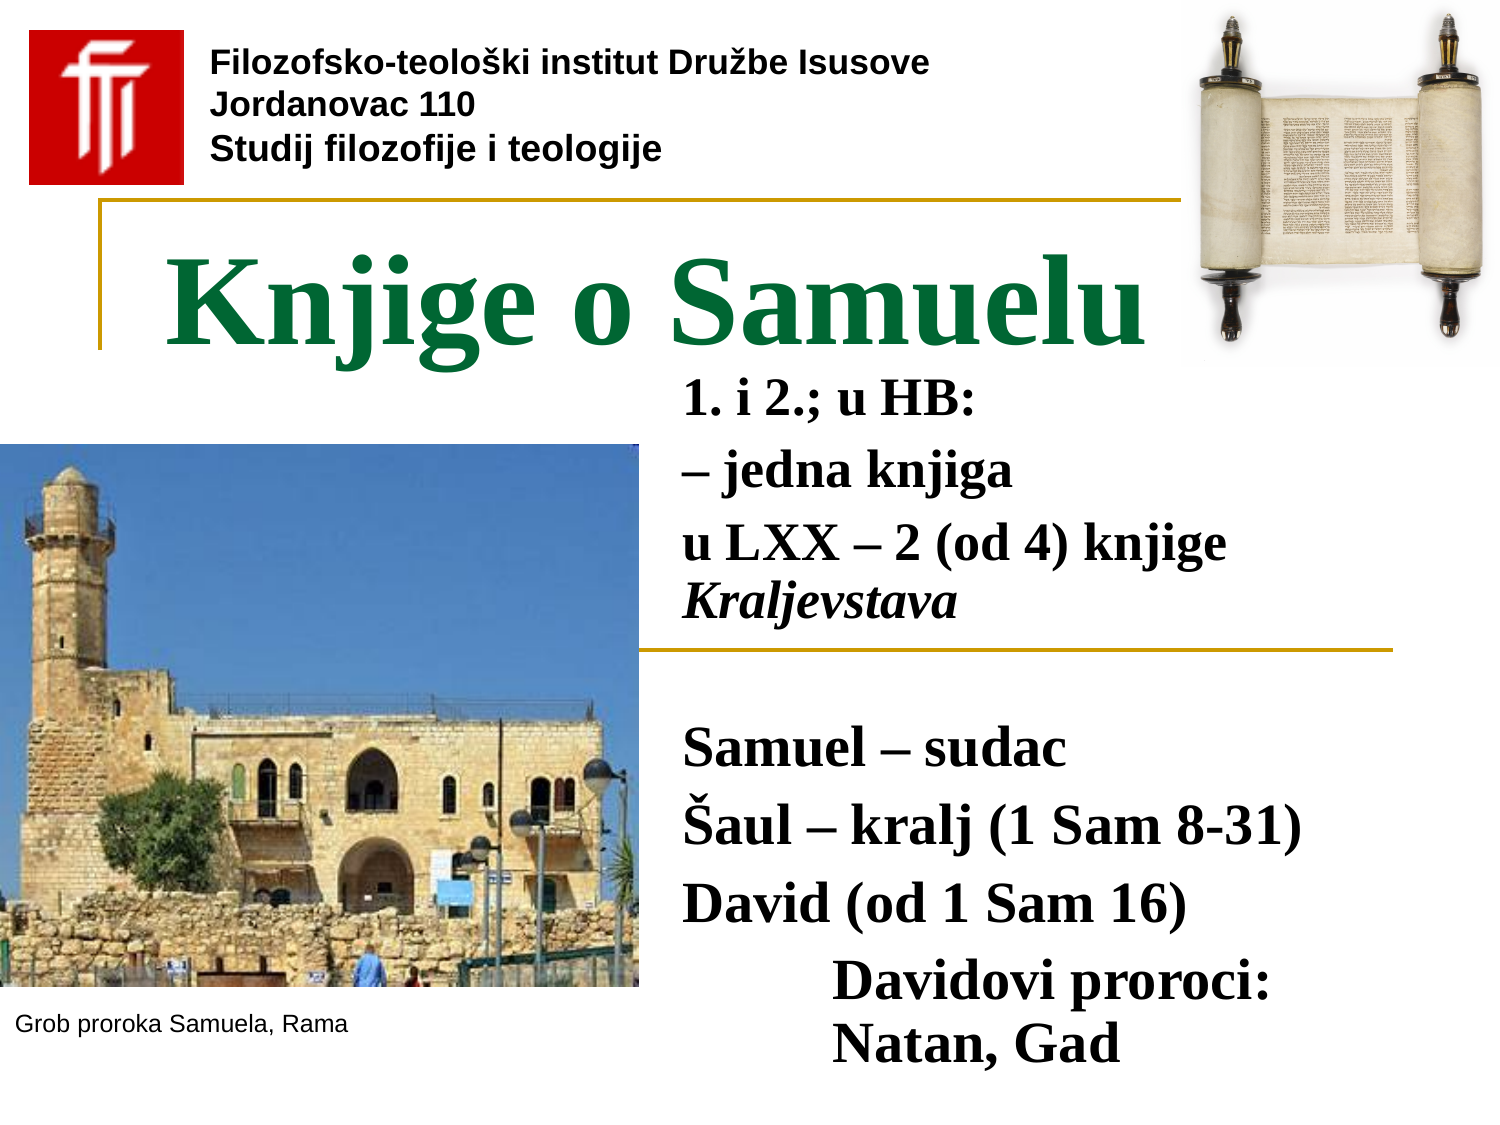

Filozofsko-teološki institut Družbe Isusove
Jordanovac 110
Studij filozofije i teologije
# Knjige o Samuelu
1. i 2.; u HB:
– jedna knjiga
u LXX – 2 (od 4) knjige 	Kraljevstava
Samuel – sudac
Šaul – kralj (1 Sam 8-31)
David (od 1 Sam 16)
	Davidovi proroci:
	Natan, Gad
Grob proroka Samuela, Rama